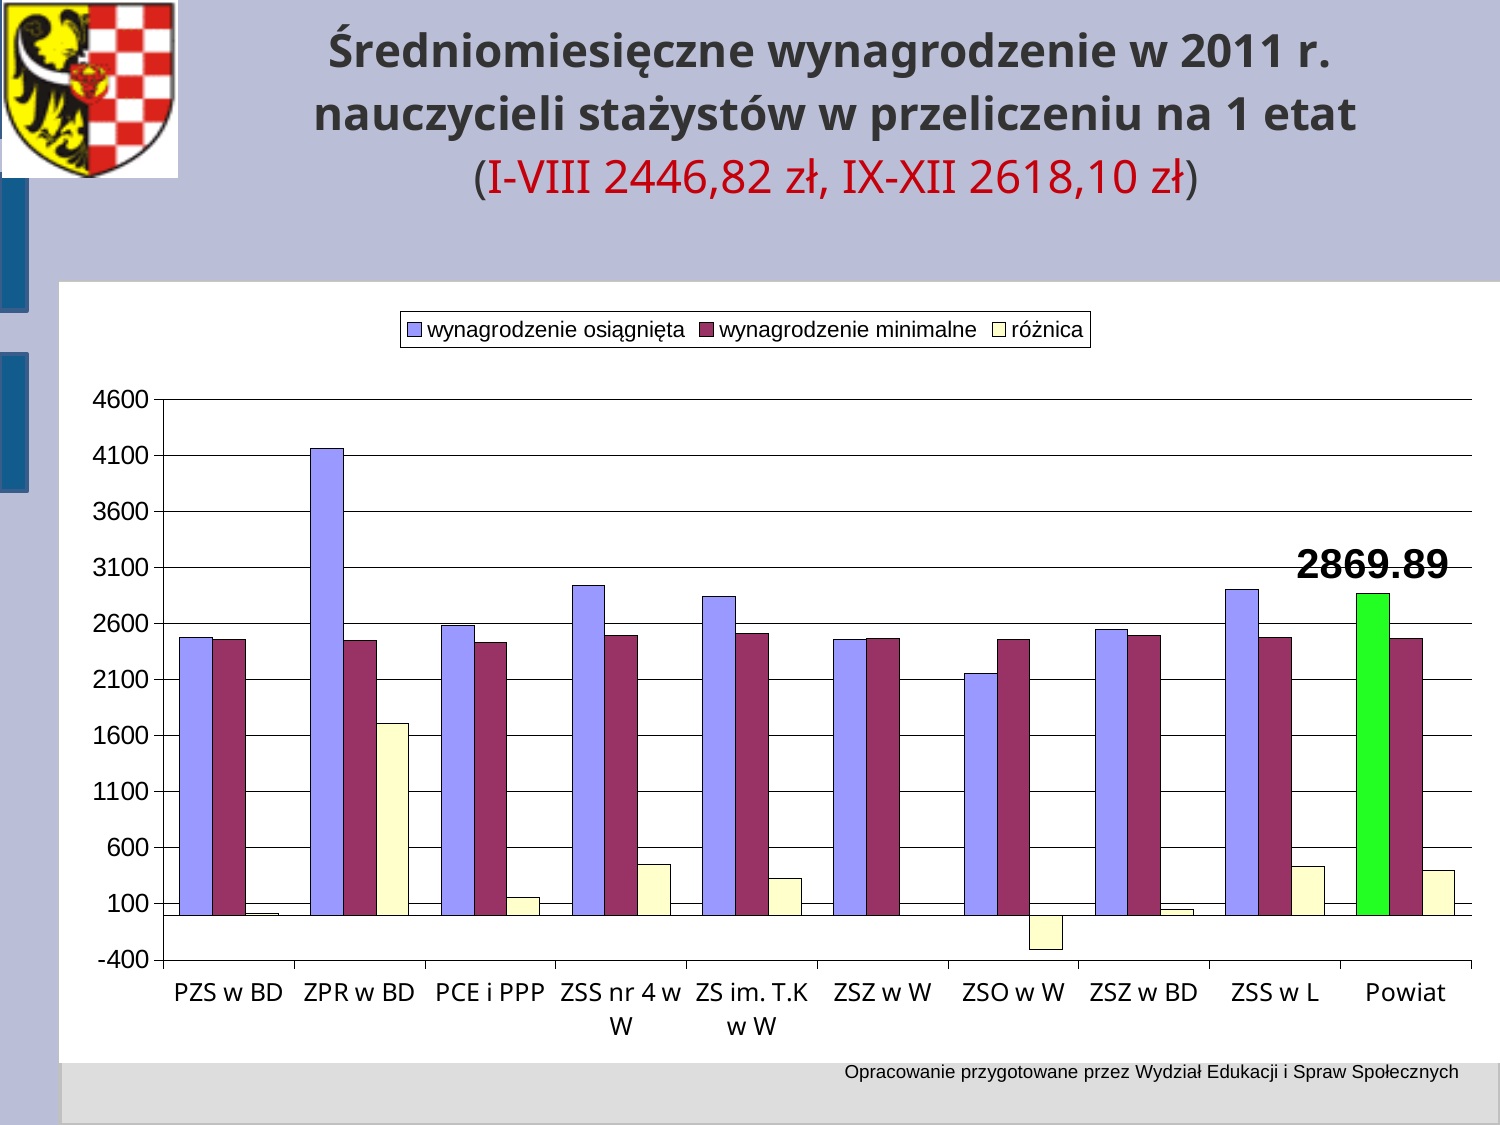

# Średniomiesięczne wynagrodzenie w 2011 r. nauczycieli stażystów w przeliczeniu na 1 etat (I-VIII 2446,82 zł, IX-XII 2618,10 zł)
### Chart
| Category | wynagrodzenie osiągnięta | wynagrodzenie minimalne | różnica |
|---|---|---|---|
| PZS w BD | 2473.49 | 2459.76 | 13.71 |
| ZPR w BD | 4164.4 | 2452.56 | 1711.84 |
| PCE i PPP | 2587.42 | 2434.64 | 152.78 |
| ZSS nr 4 w W | 2943.1 | 2491.52 | 451.58 |
| ZS im. T.K w W | 2842.07 | 2513.99 | 328.07 |
| ZSZ w W | 2463.59 | 2464.78 | -1.19 |
| ZSO w W | 2158.63 | 2461.38 | -302.75 |
| ZSZ w BD | 2546.73 | 2494.19 | 52.54 |
| ZSS w L | 2909.36 | 2478.08 | 431.28 |
| Powiat | 2869.89 | 2471.54 | 398.36 |Opracowanie przygotowane przez Wydział Edukacji i Spraw Społecznych